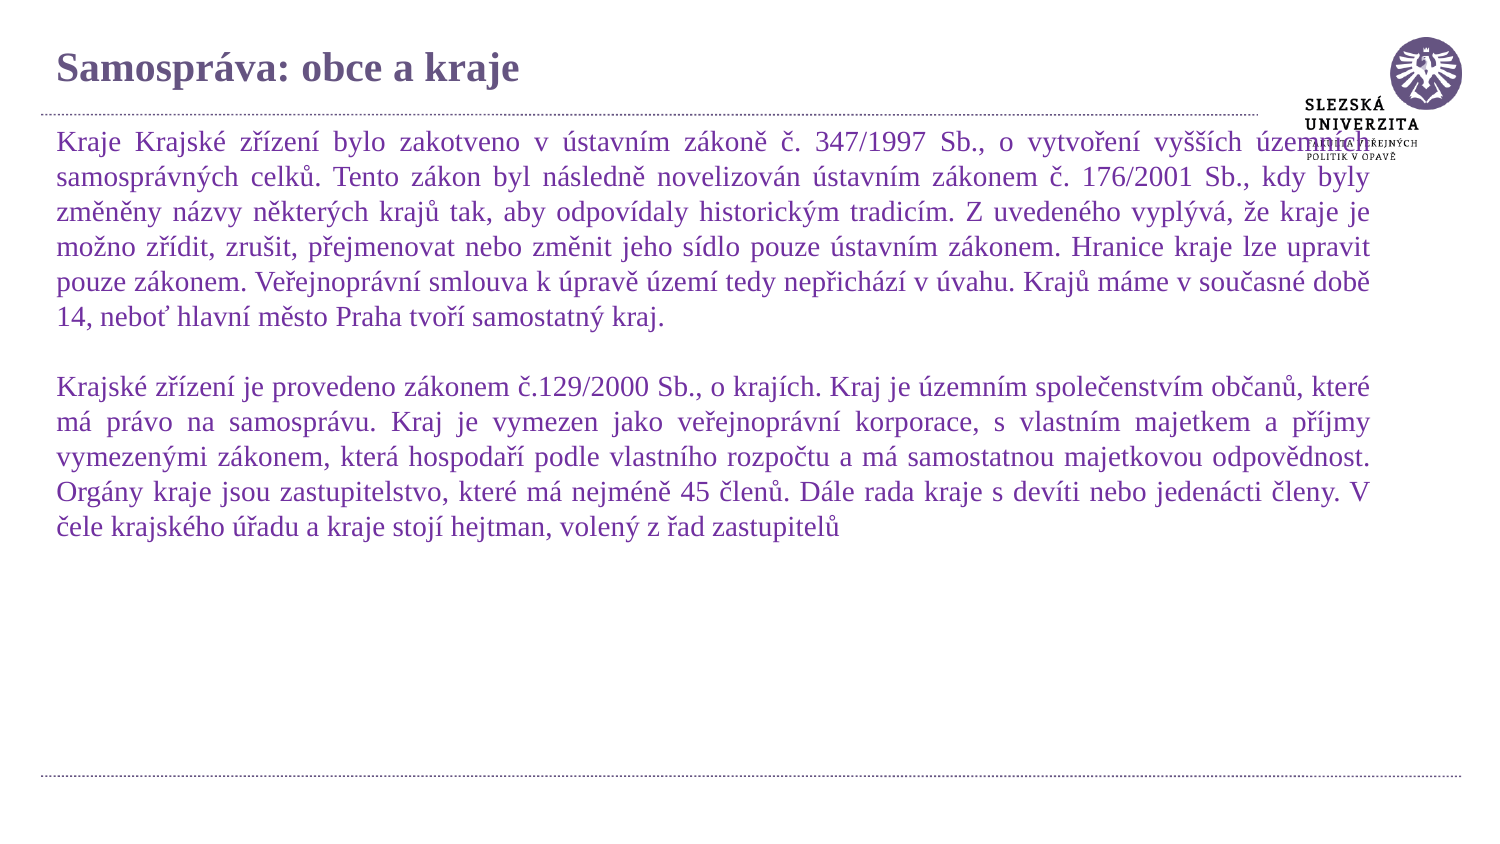

# Samospráva: obce a kraje
Kraje Krajské zřízení bylo zakotveno v ústavním zákoně č. 347/1997 Sb., o vytvoření vyšších územních samosprávných celků. Tento zákon byl následně novelizován ústavním zákonem č. 176/2001 Sb., kdy byly změněny názvy některých krajů tak, aby odpovídaly historickým tradicím. Z uvedeného vyplývá, že kraje je možno zřídit, zrušit, přejmenovat nebo změnit jeho sídlo pouze ústavním zákonem. Hranice kraje lze upravit pouze zákonem. Veřejnoprávní smlouva k úpravě území tedy nepřichází v úvahu. Krajů máme v současné době 14, neboť hlavní město Praha tvoří samostatný kraj.
Krajské zřízení je provedeno zákonem č.129/2000 Sb., o krajích. Kraj je územním společenstvím občanů, které má právo na samosprávu. Kraj je vymezen jako veřejnoprávní korporace, s vlastním majetkem a příjmy vymezenými zákonem, která hospodaří podle vlastního rozpočtu a má samostatnou majetkovou odpovědnost. Orgány kraje jsou zastupitelstvo, které má nejméně 45 členů. Dále rada kraje s devíti nebo jedenácti členy. V čele krajského úřadu a kraje stojí hejtman, volený z řad zastupitelů